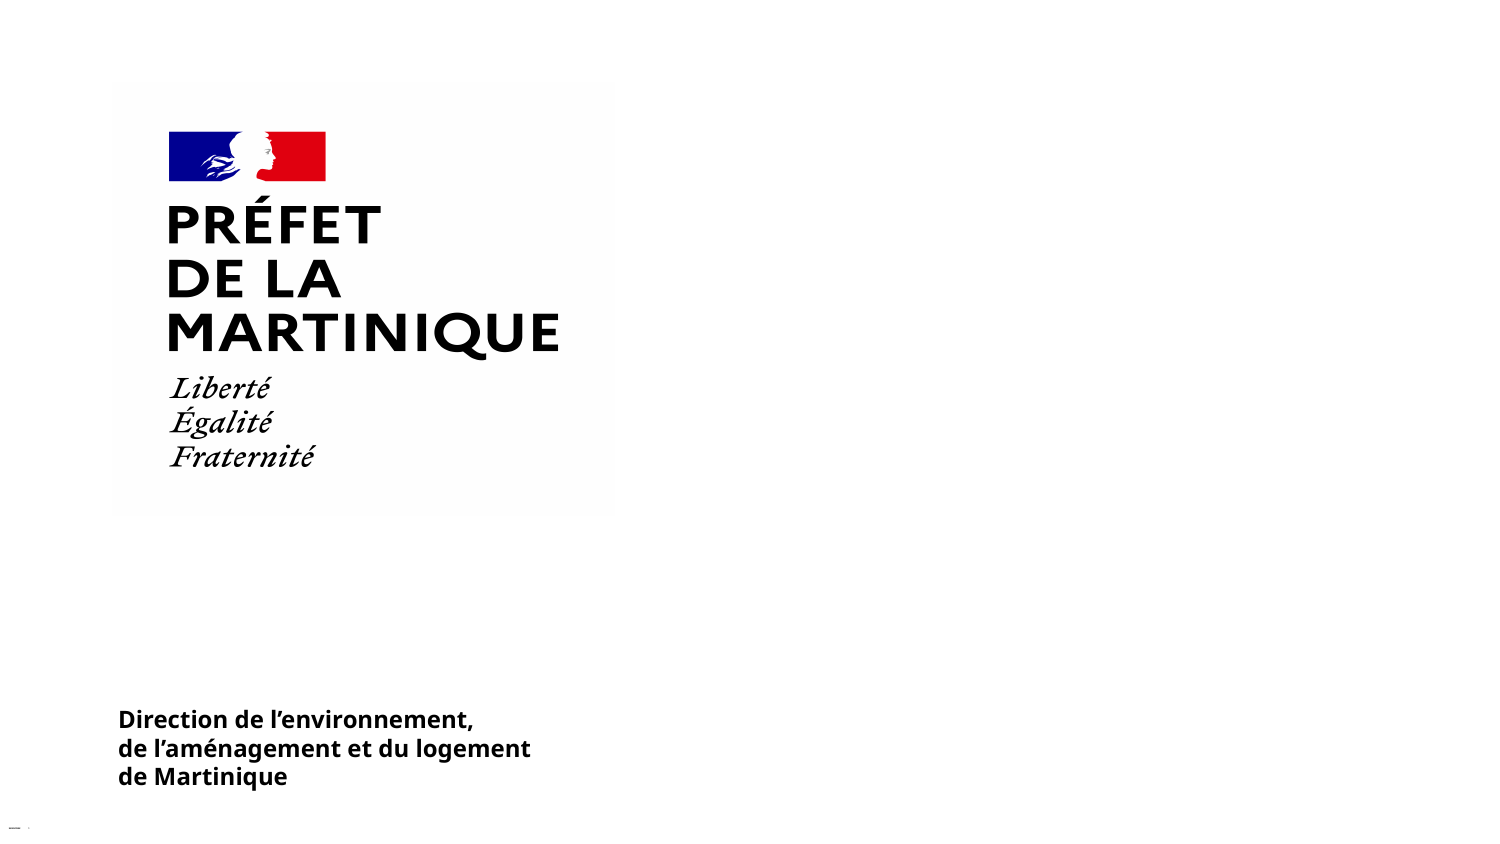

#
Direction de l’environnement,
de l’aménagement et du logement
de Martinique
XX/XX/XXXX